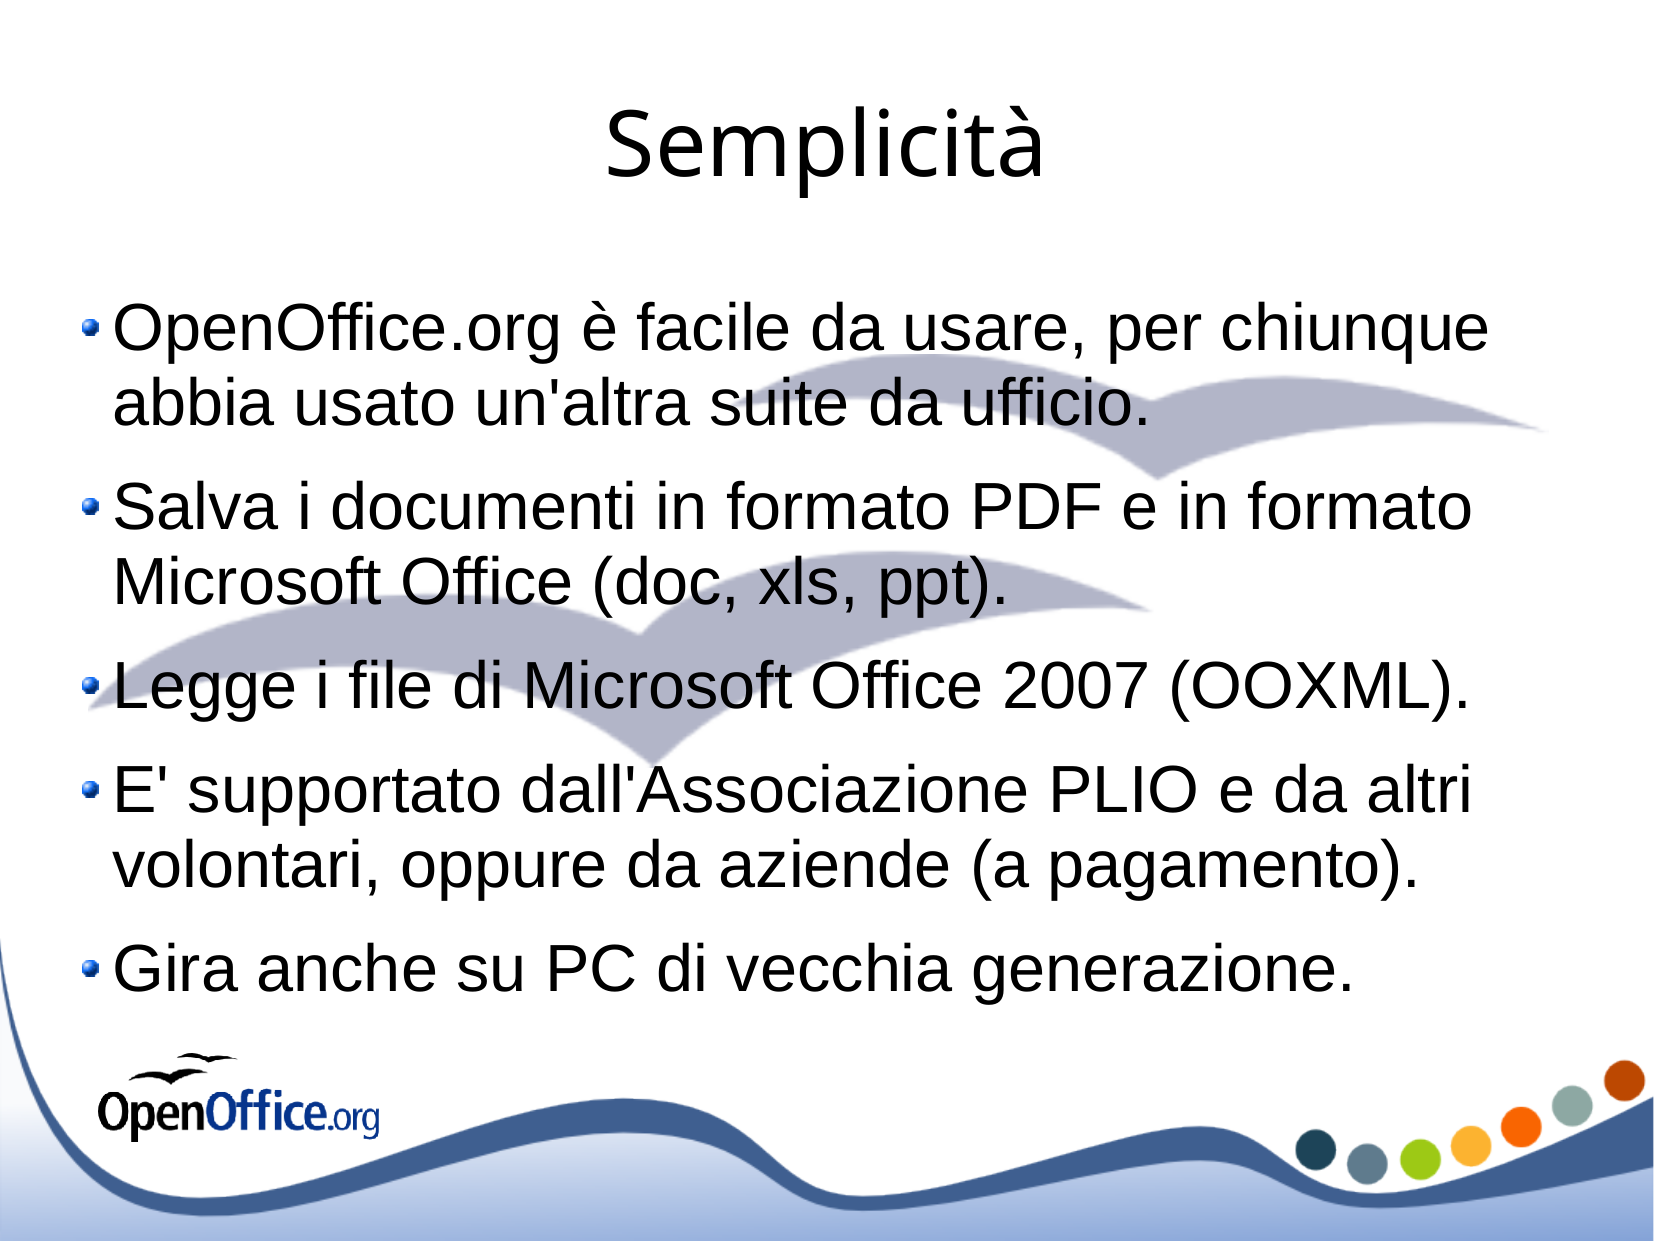

# Semplicità
OpenOffice.org è facile da usare, per chiunque abbia usato un'altra suite da ufficio.
Salva i documenti in formato PDF e in formato Microsoft Office (doc, xls, ppt).
Legge i file di Microsoft Office 2007 (OOXML).
E' supportato dall'Associazione PLIO e da altri volontari, oppure da aziende (a pagamento).
Gira anche su PC di vecchia generazione.